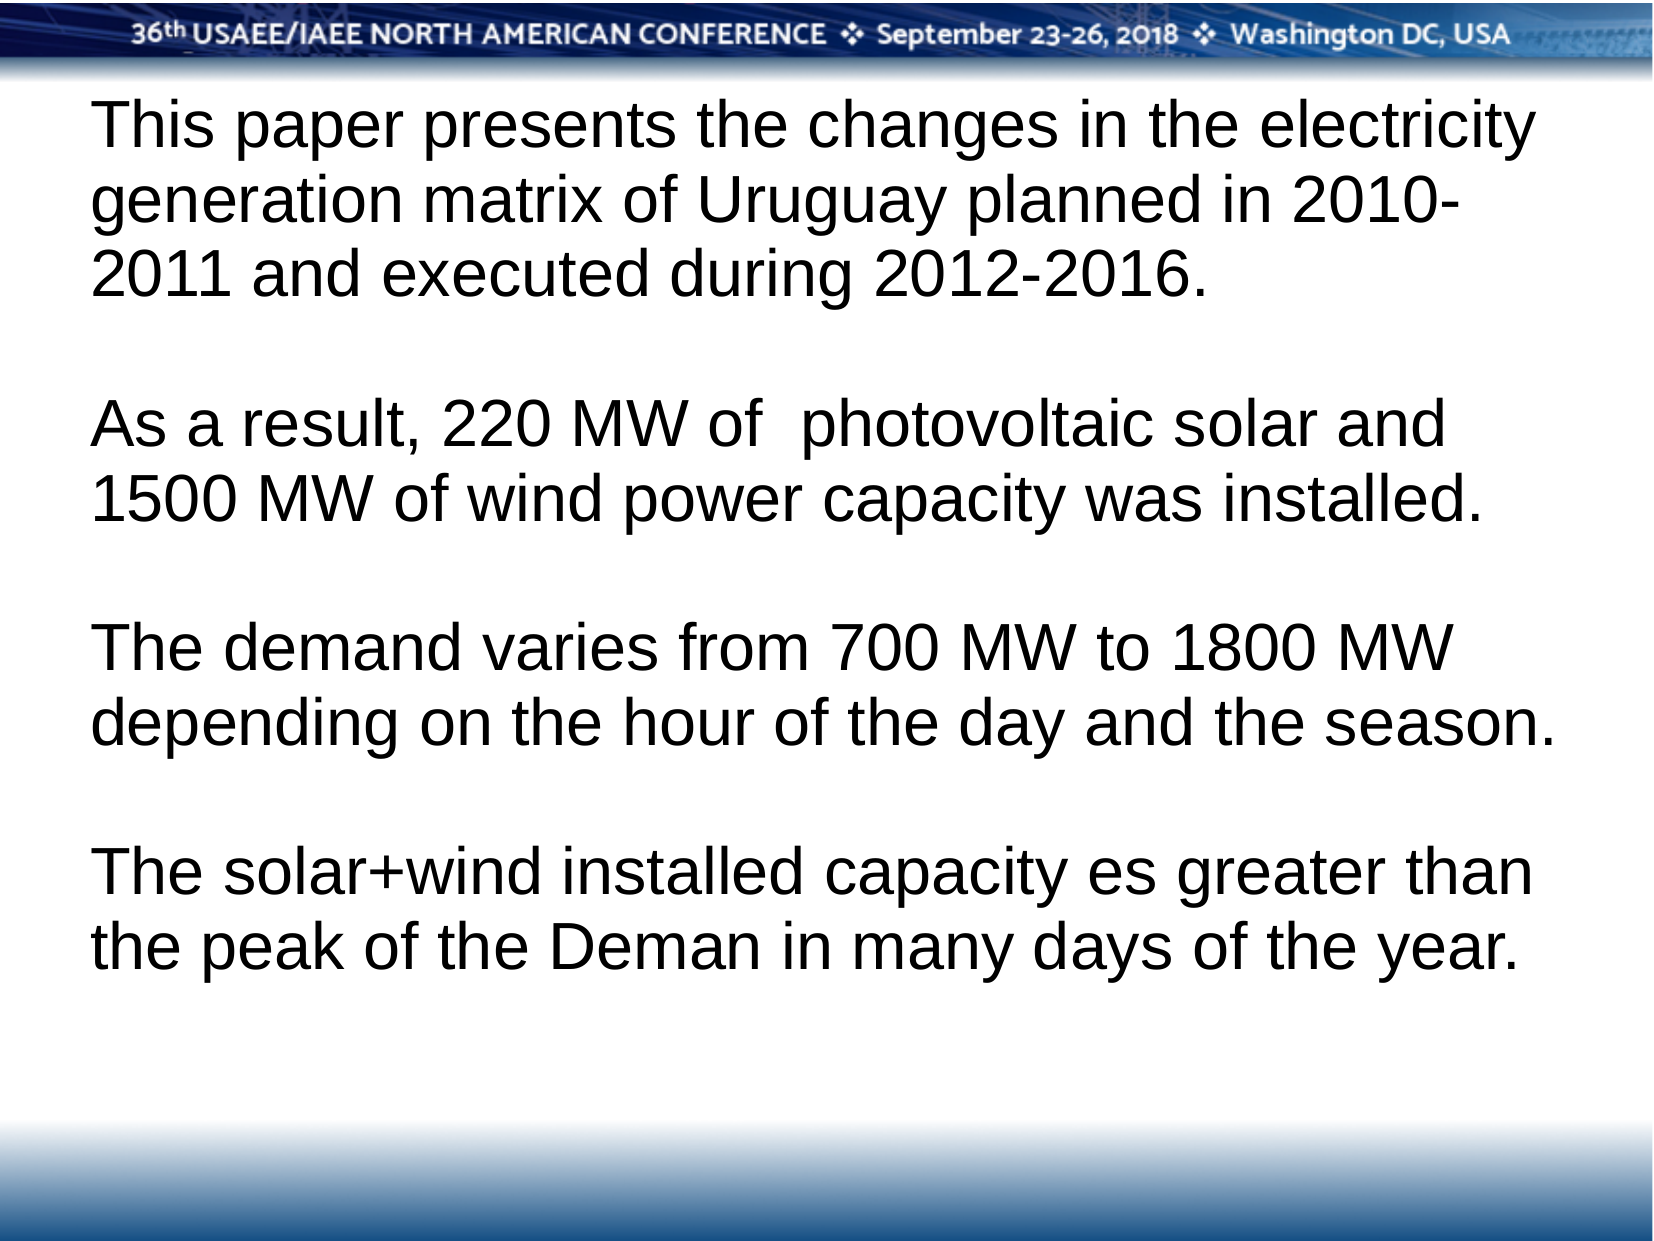

# This paper presents the changes in the electricity generation matrix of Uruguay planned in 2010-2011 and executed during 2012-2016. As a result, 220 MW of photovoltaic solar and 1500 MW of wind power capacity was installed. The demand varies from 700 MW to 1800 MW depending on the hour of the day and the season. The solar+wind installed capacity es greater than the peak of the Deman in many days of the year.